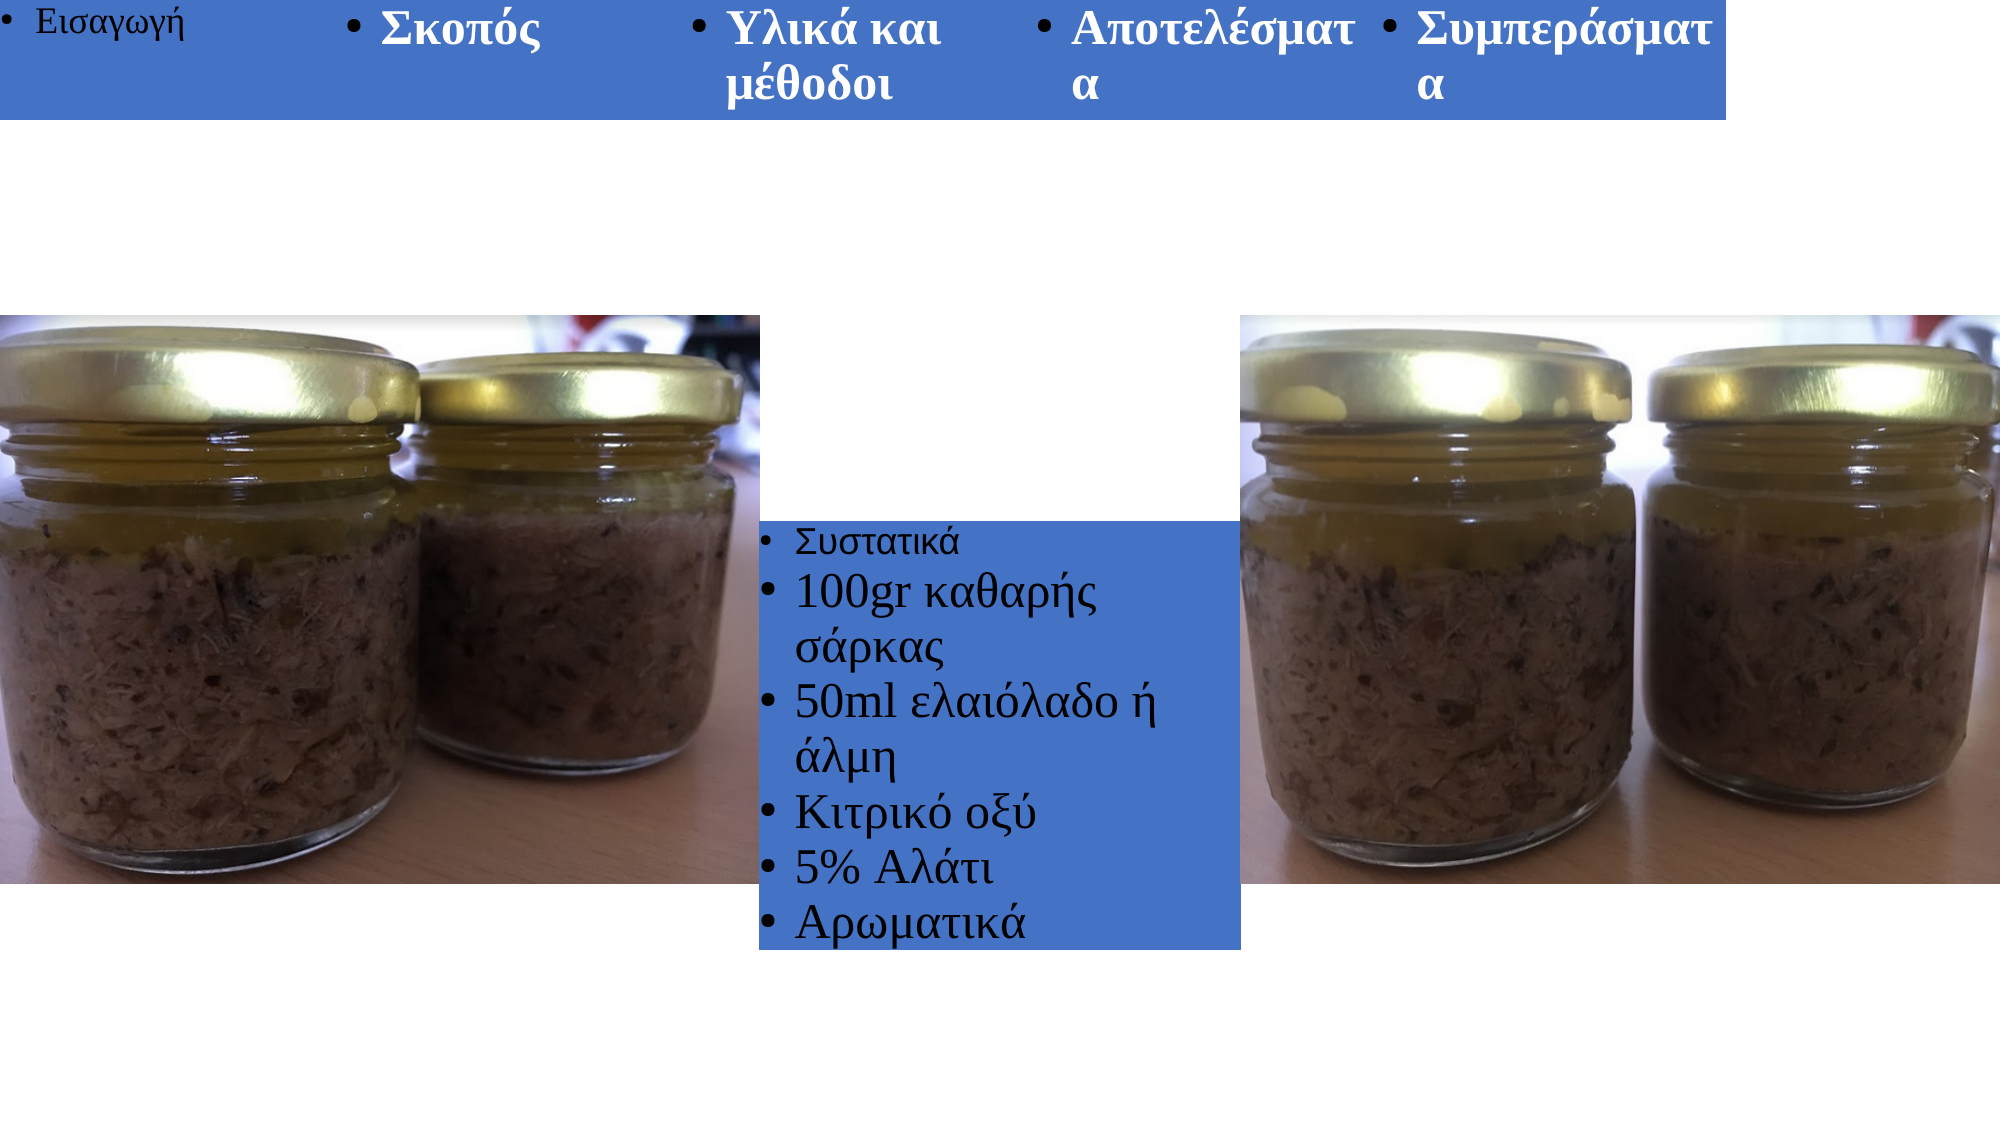

| Εισαγωγή | Σκοπός | Υλικά και μέθοδοι | Αποτελέσματα | Συμπεράσματα |
| --- | --- | --- | --- | --- |
Σύσταση και συντήρηση του τελικού προϊόντος
| Συστατικά |
| --- |
| 100gr καθαρής σάρκας |
| 50ml ελαιόλαδο ή άλμη |
| Κιτρικό οξύ |
| 5% Αλάτι |
| Αρωματικά |